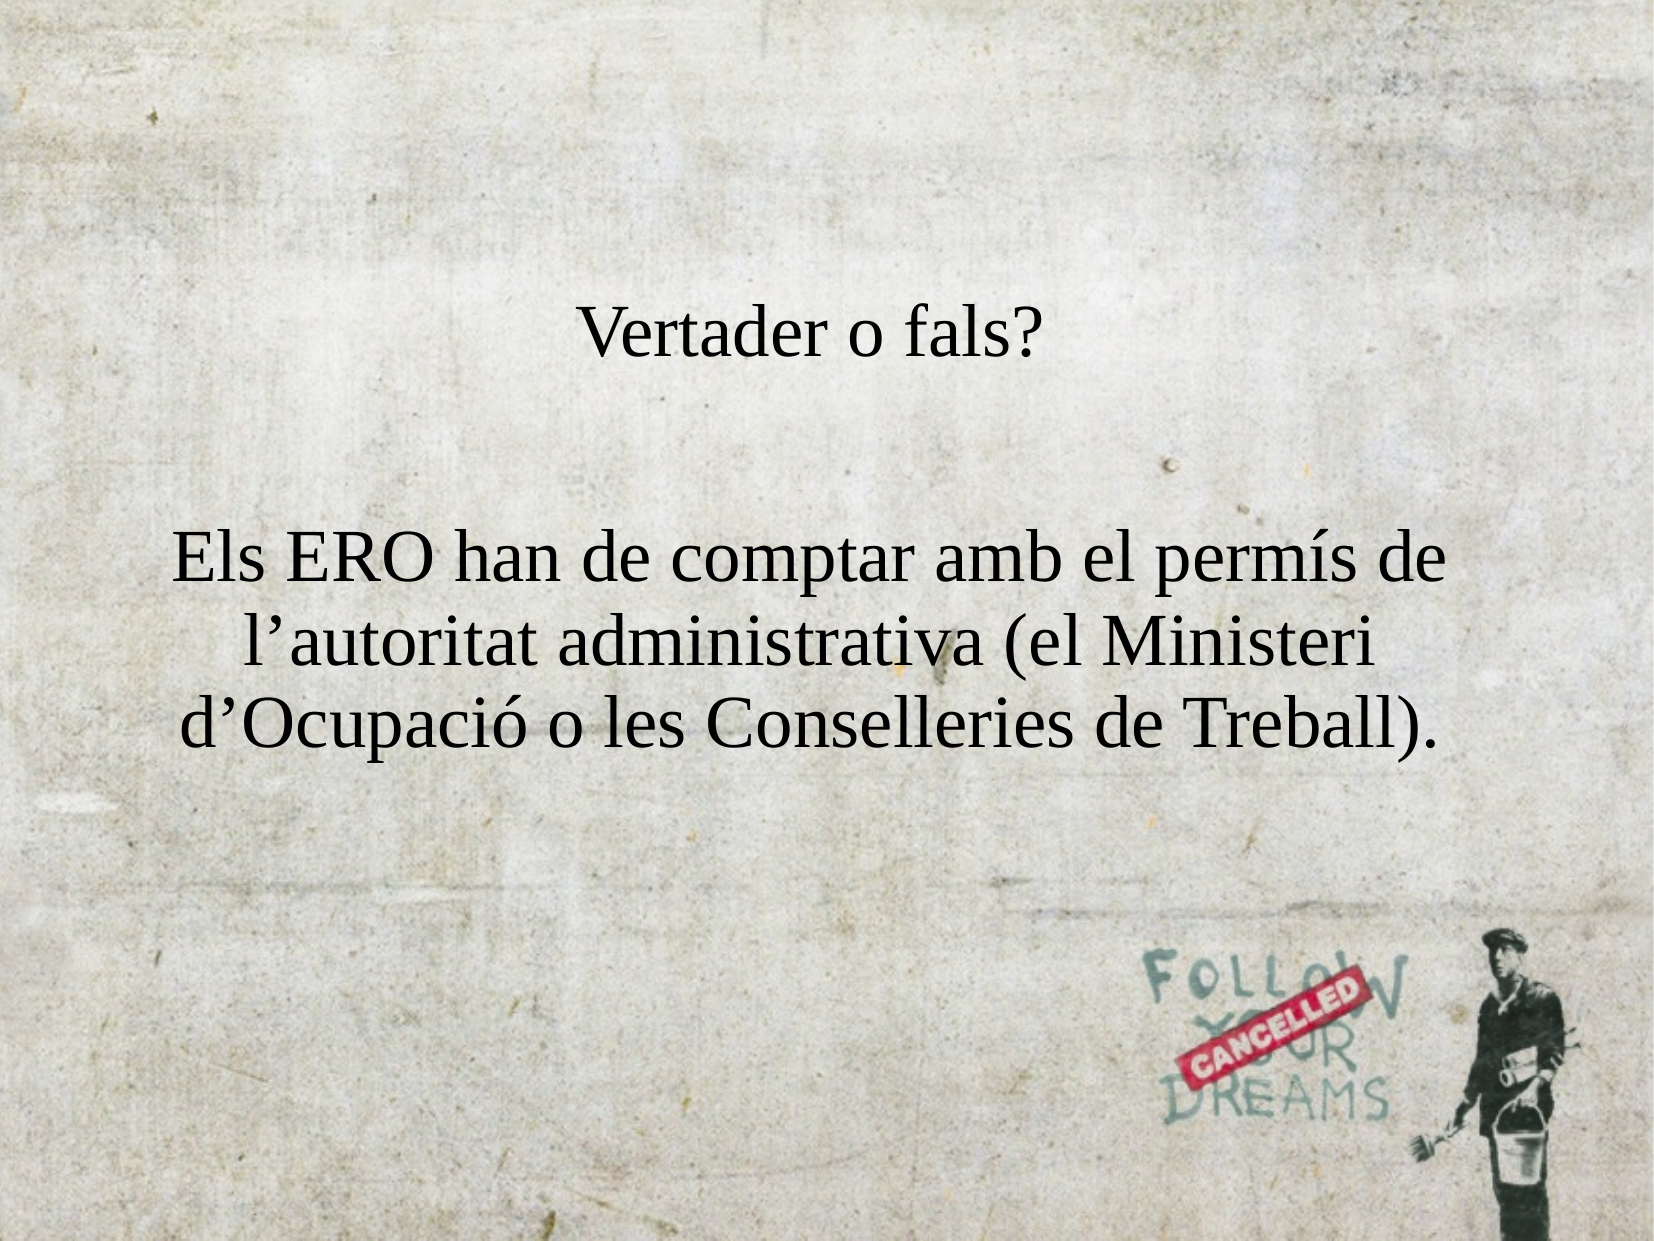

#
Vertader o fals?
Els ERO han de comptar amb el permís de l’autoritat administrativa (el Ministeri d’Ocupació o les Conselleries de Treball).